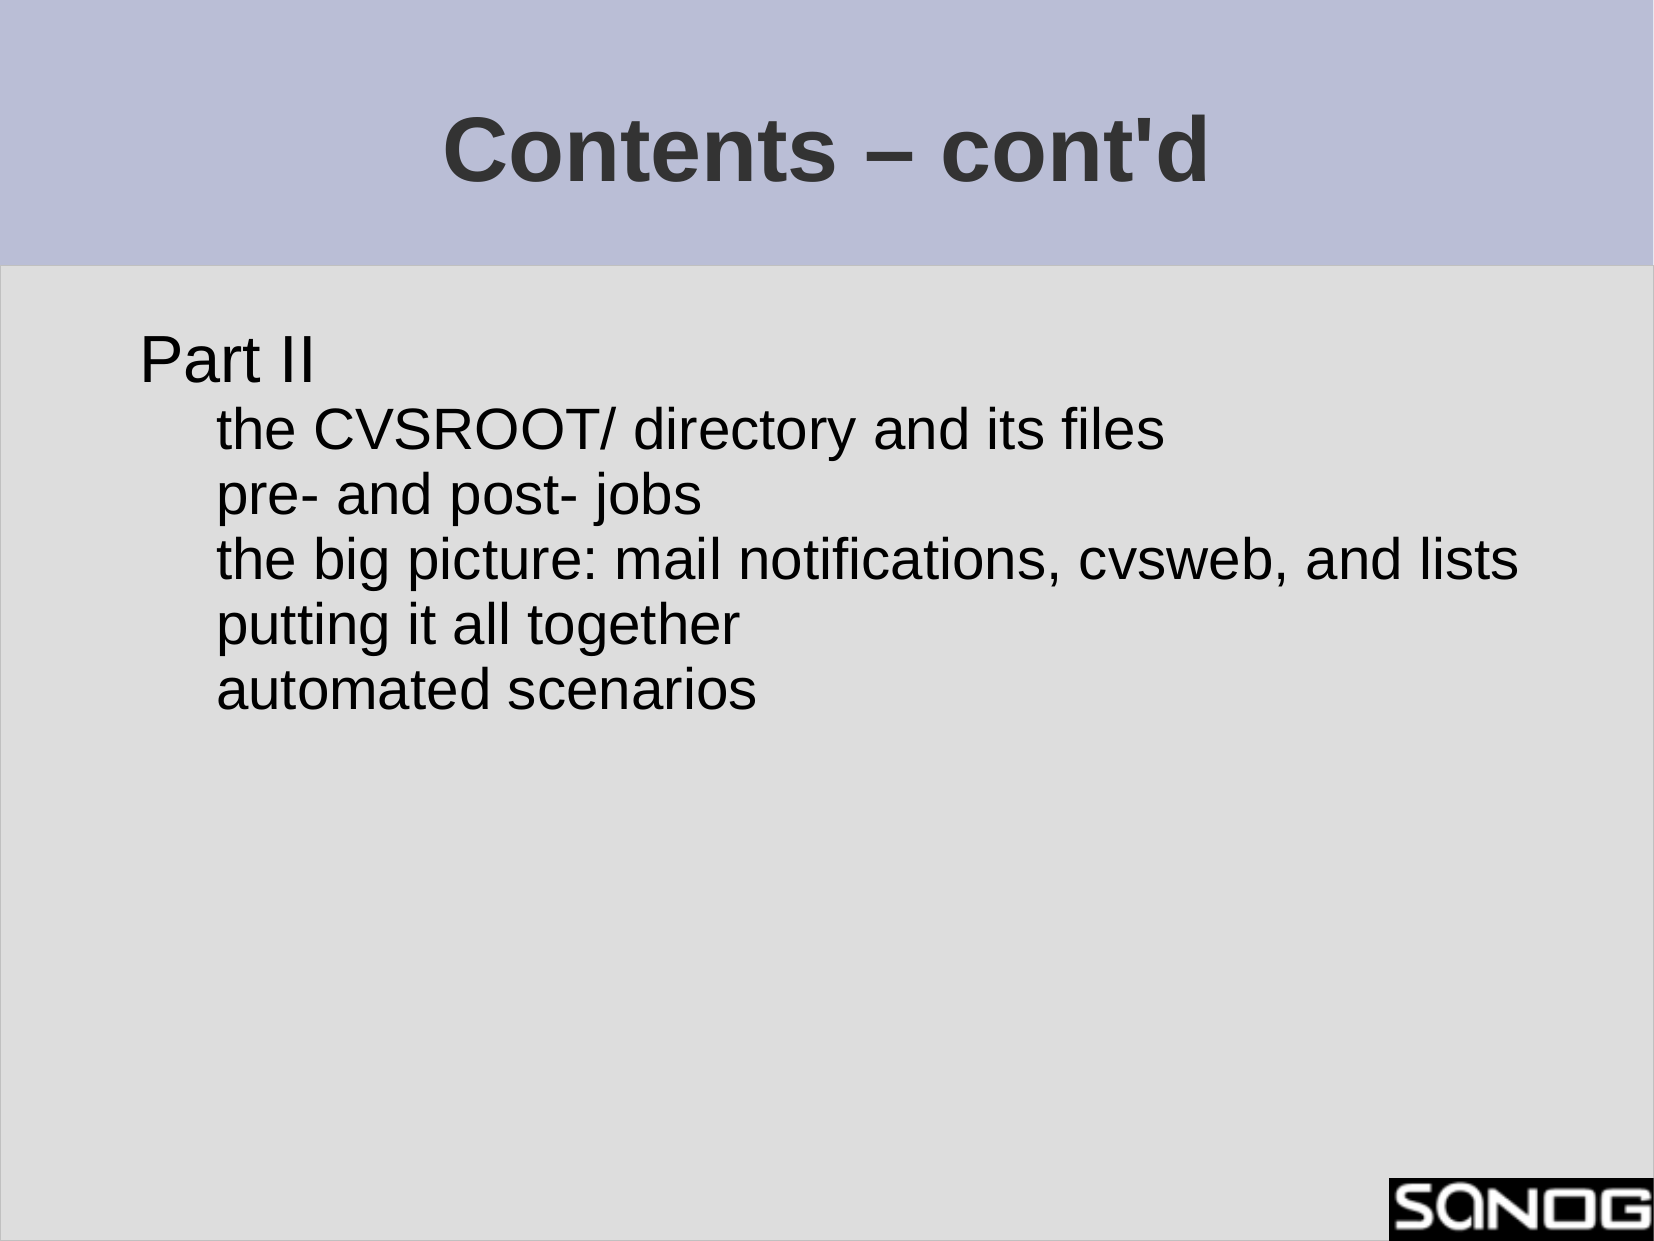

# Contents – cont'd
Part II
the CVSROOT/ directory and its files
pre- and post- jobs
the big picture: mail notifications, cvsweb, and lists
putting it all together
automated scenarios